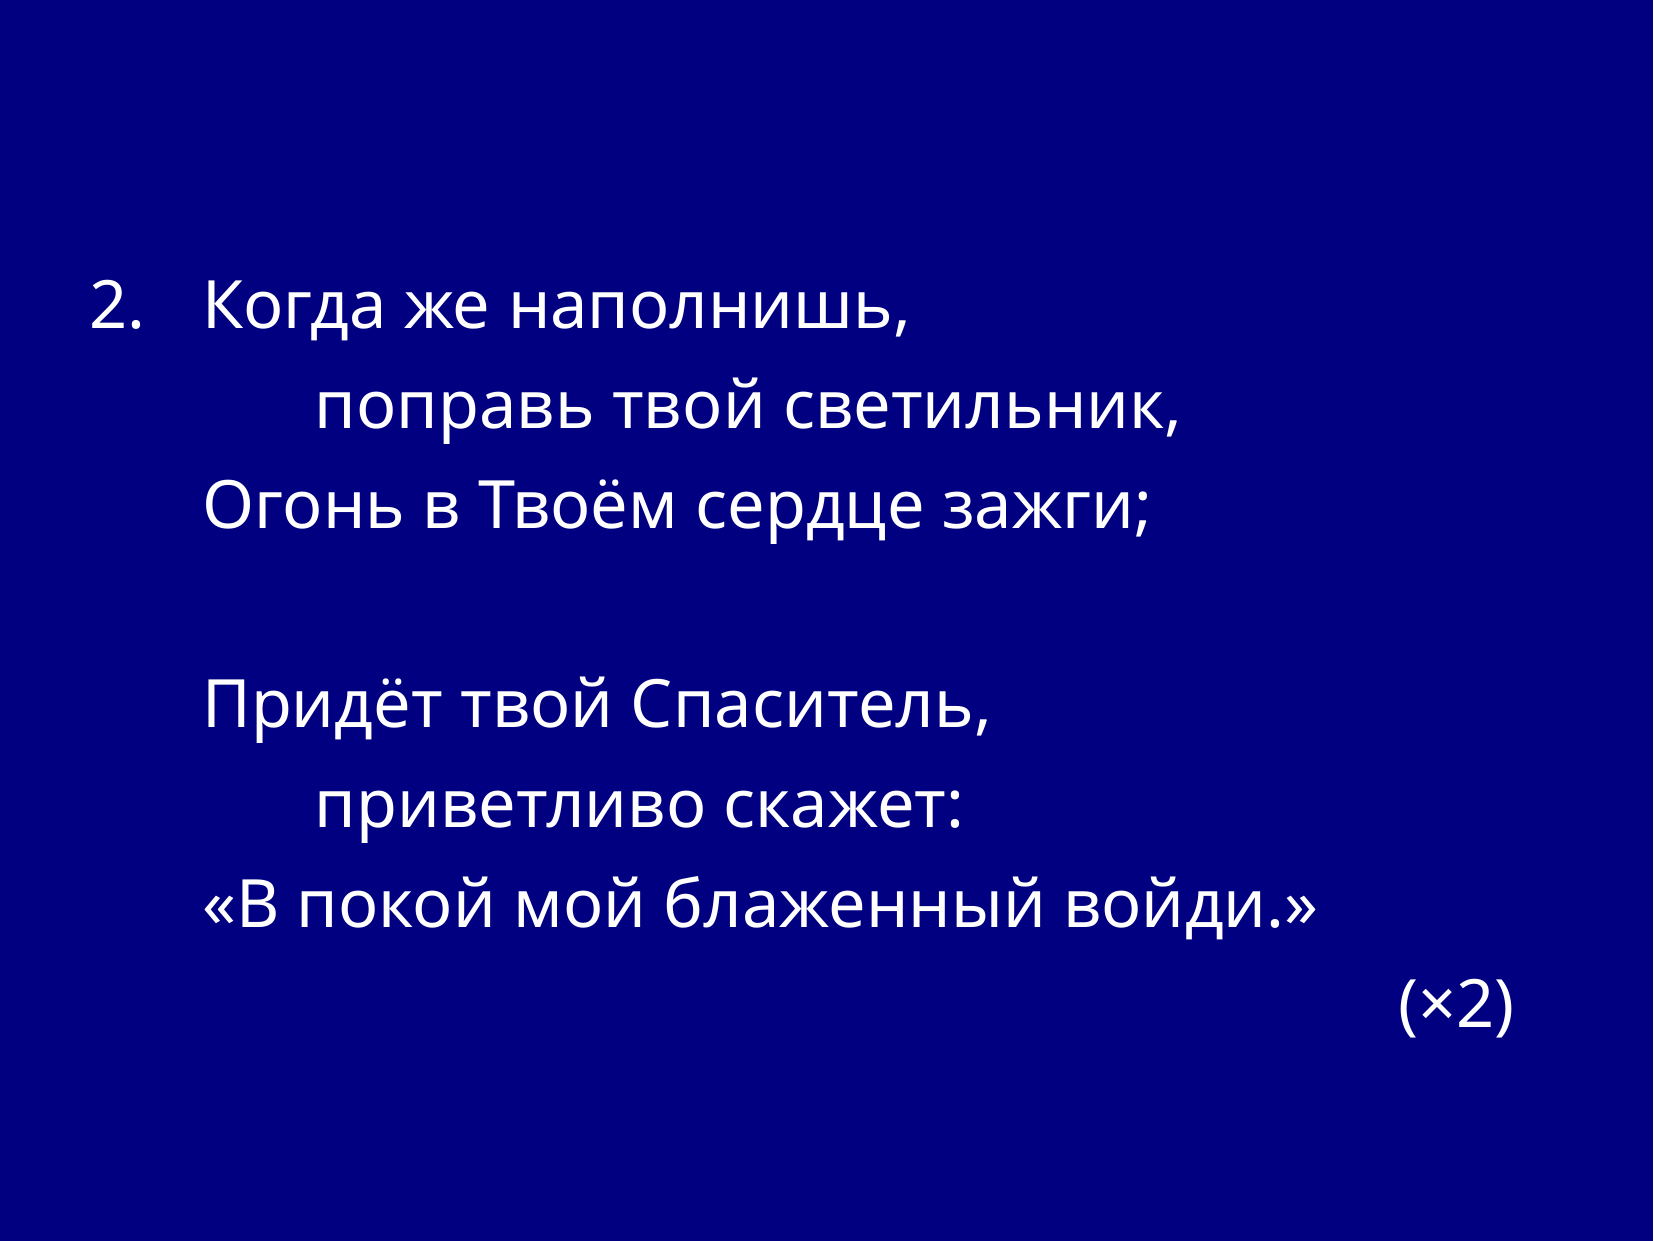

2.	Когда же наполнишь,
		поправь твой светильник,
	Огонь в Твоём сердце зажги;
	Придёт твой Спаситель,
		приветливо скажет:
	«В покой мой блаженный войди.»
			(×2)